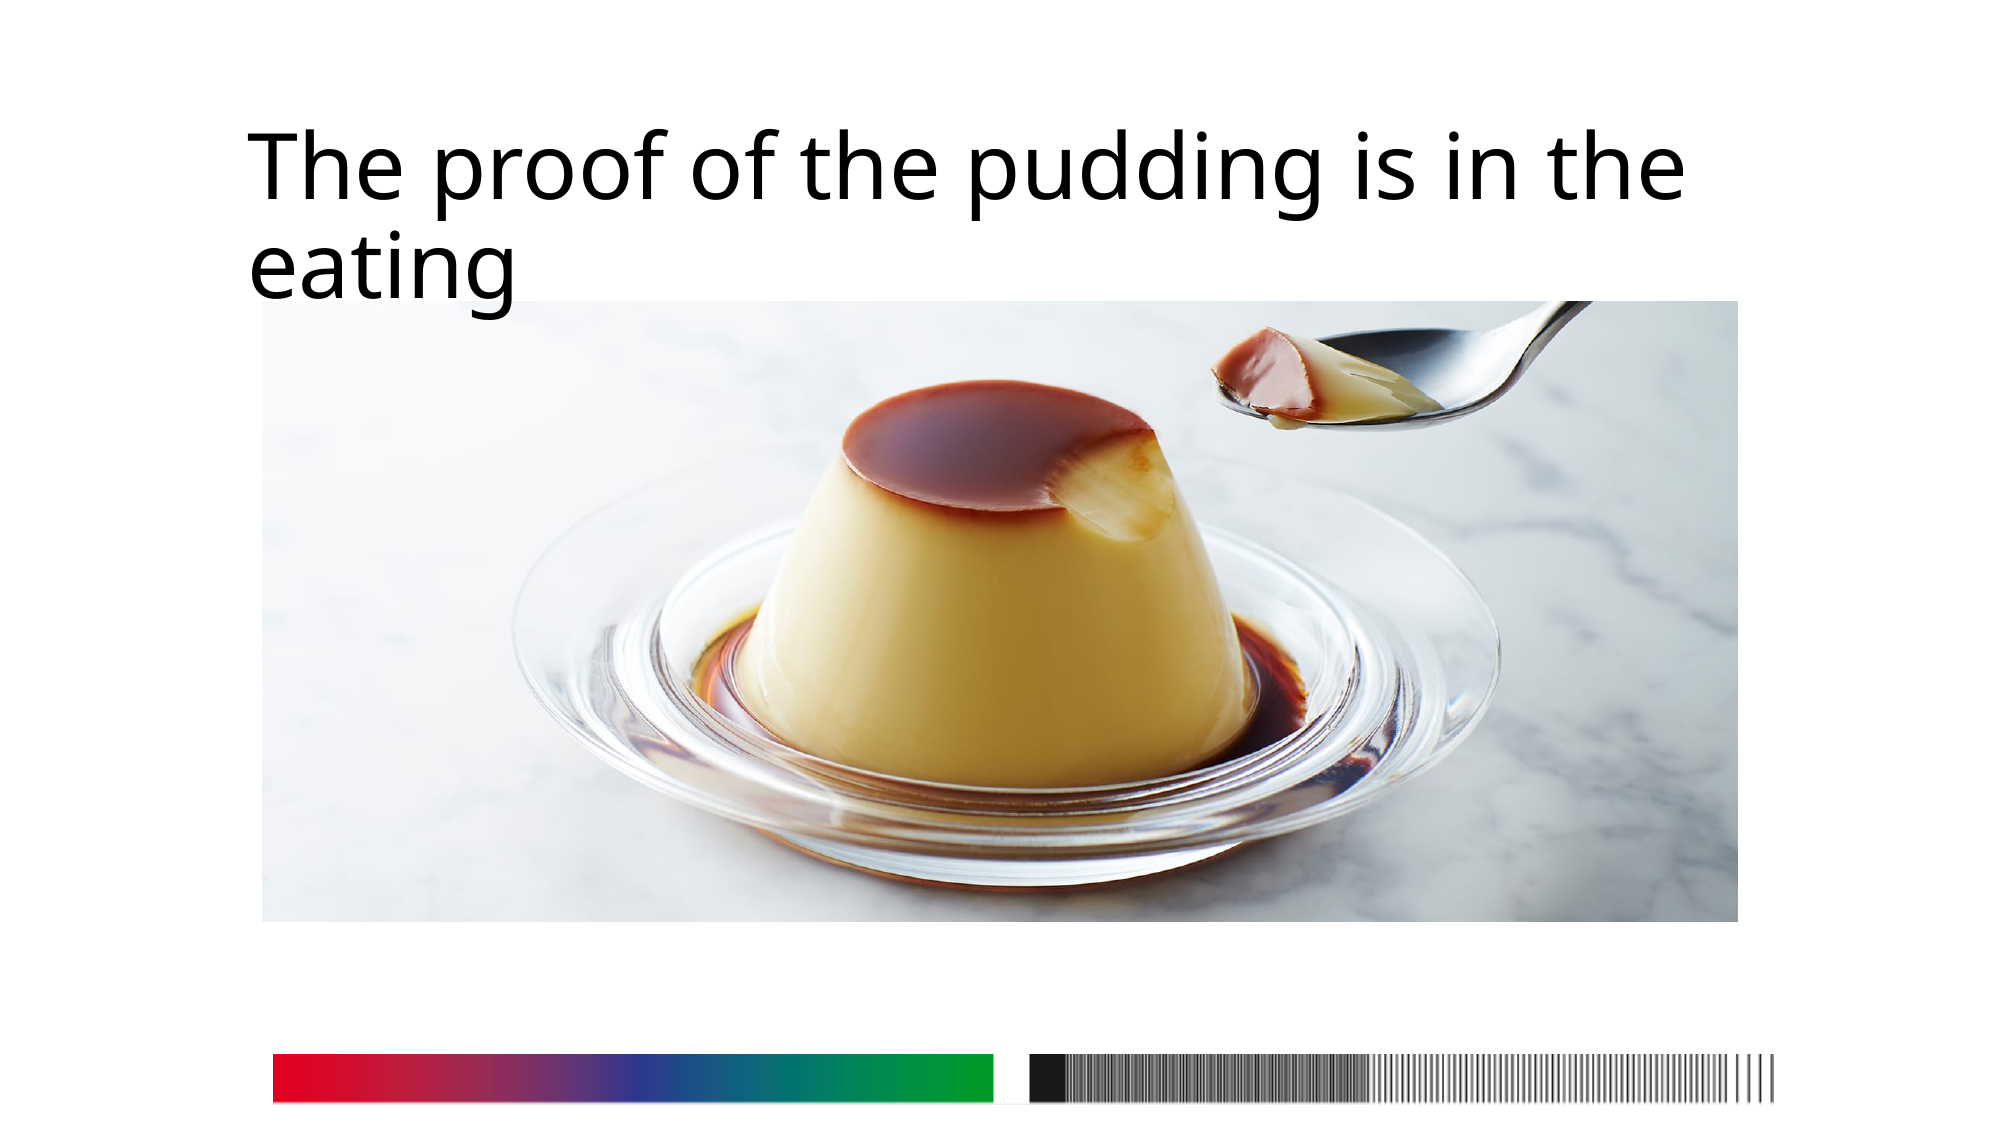

The proof of the pudding is in the eating